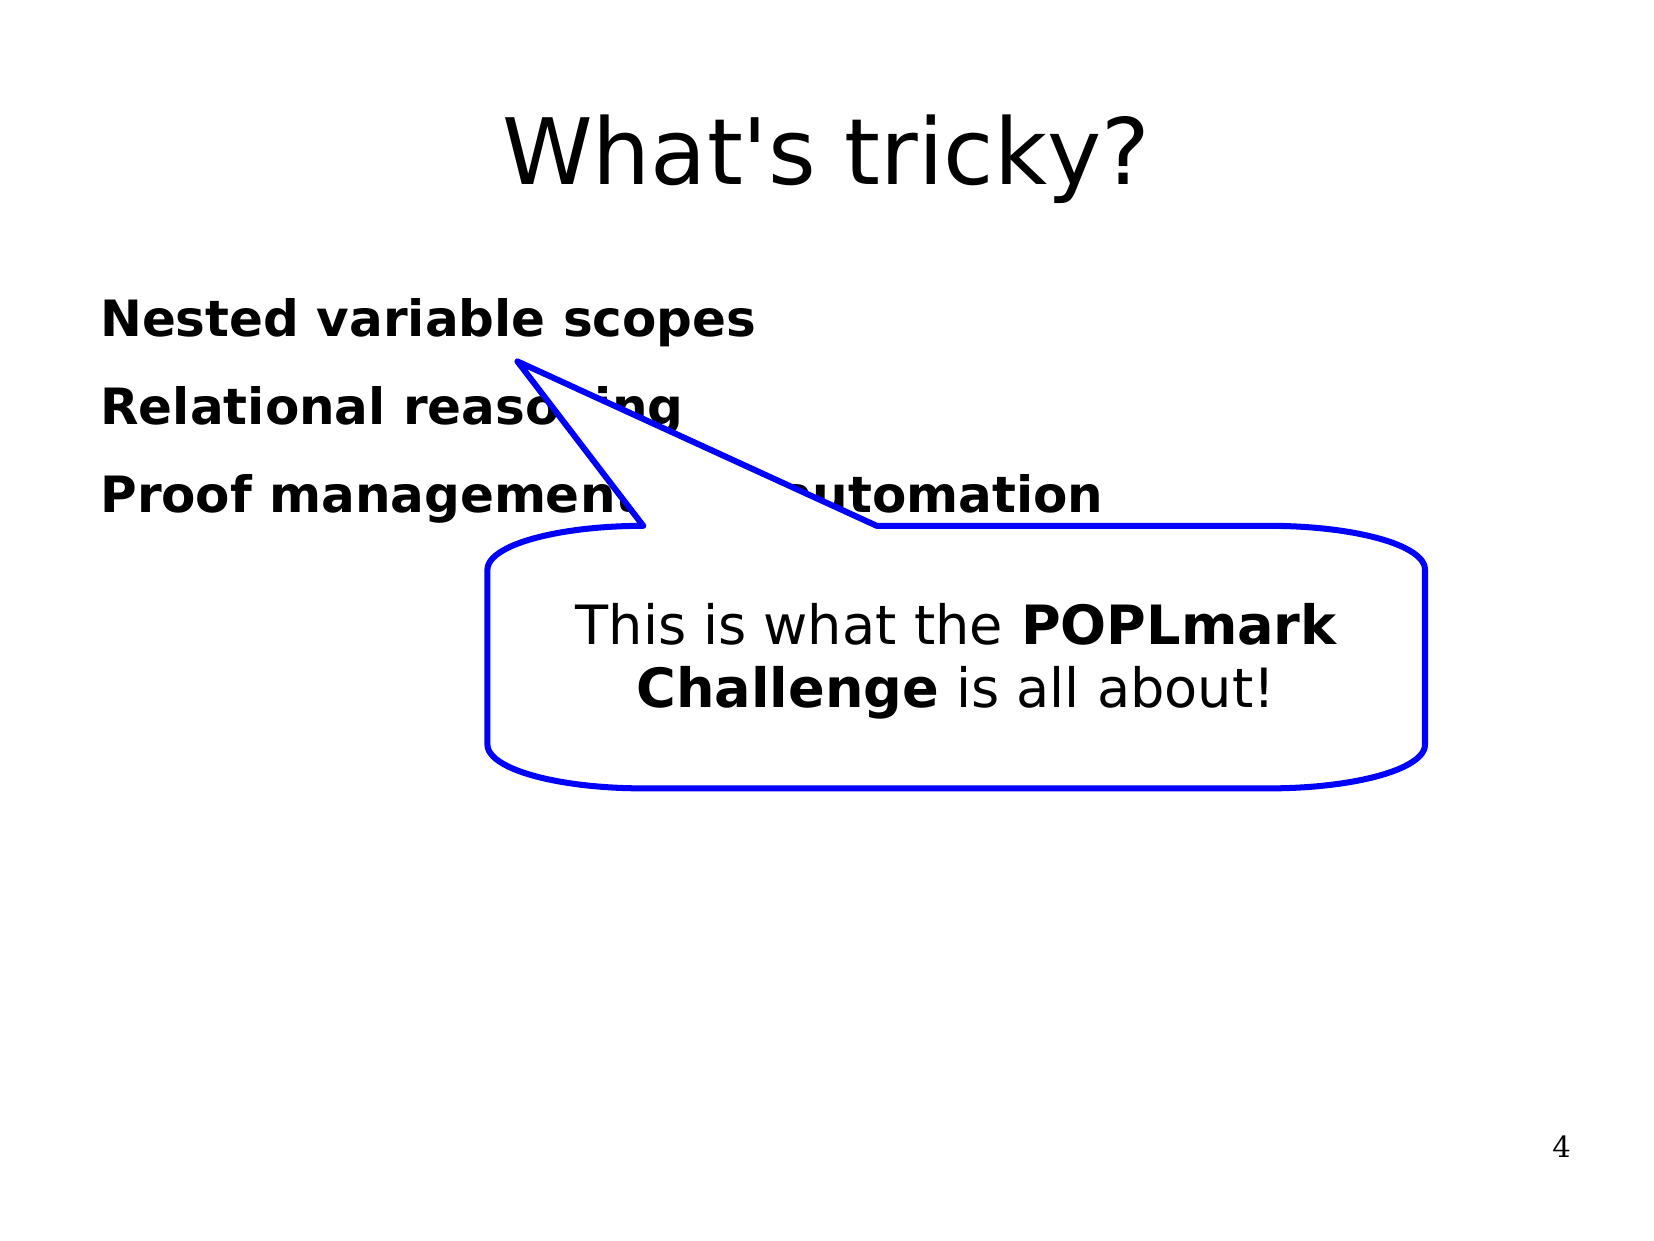

# What's tricky?
Nested variable scopes
Relational reasoning
Proof management and automation
This is what the POPLmark Challenge is all about!
4